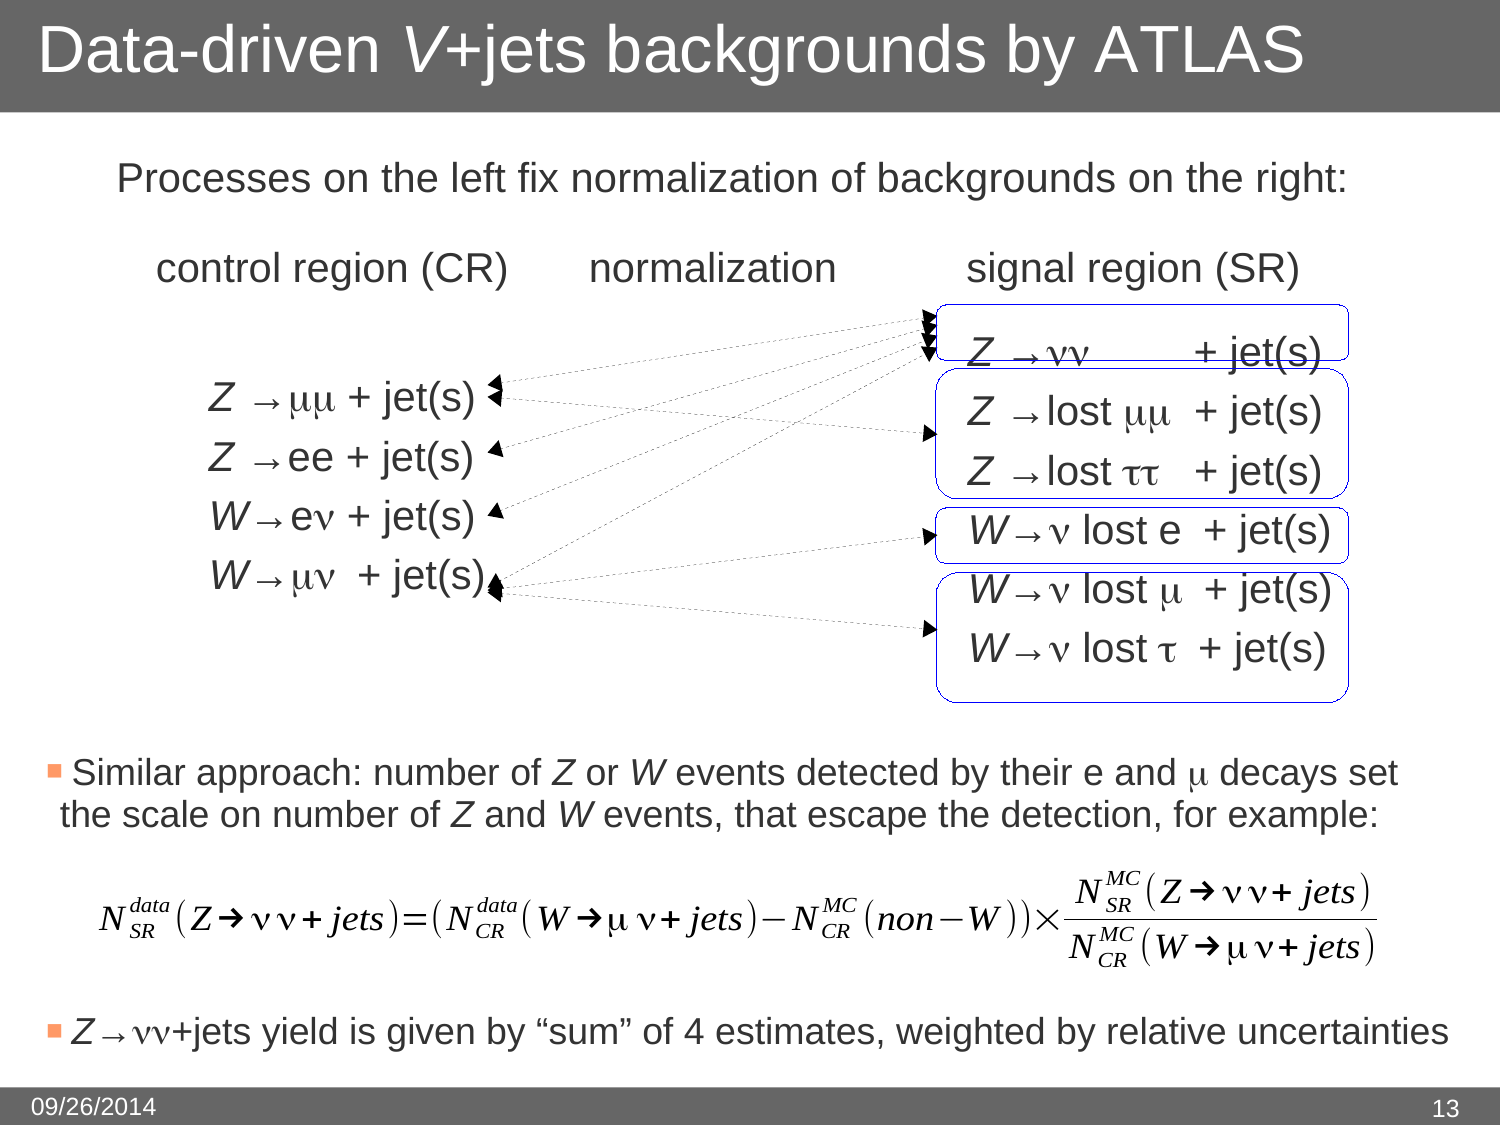

# Data-driven V+jets backgrounds by ATLAS
Processes on the left fix normalization of backgrounds on the right:
control region (CR)
normalization
signal region (SR)
Z →nn + jet(s)
Z →lost mm + jet(s)
Z →lost tt + jet(s)
W→n lost e + jet(s)
W→n lost m + jet(s)
W→n lost t + jet(s)
Z →mm + jet(s)
Z →ee + jet(s)
W→en + jet(s)
W→mn + jet(s)
 Similar approach: number of Z or W events detected by their e and m decays set the scale on number of Z and W events, that escape the detection, for example:
 Z→nn+jets yield is given by “sum” of 4 estimates, weighted by relative uncertainties